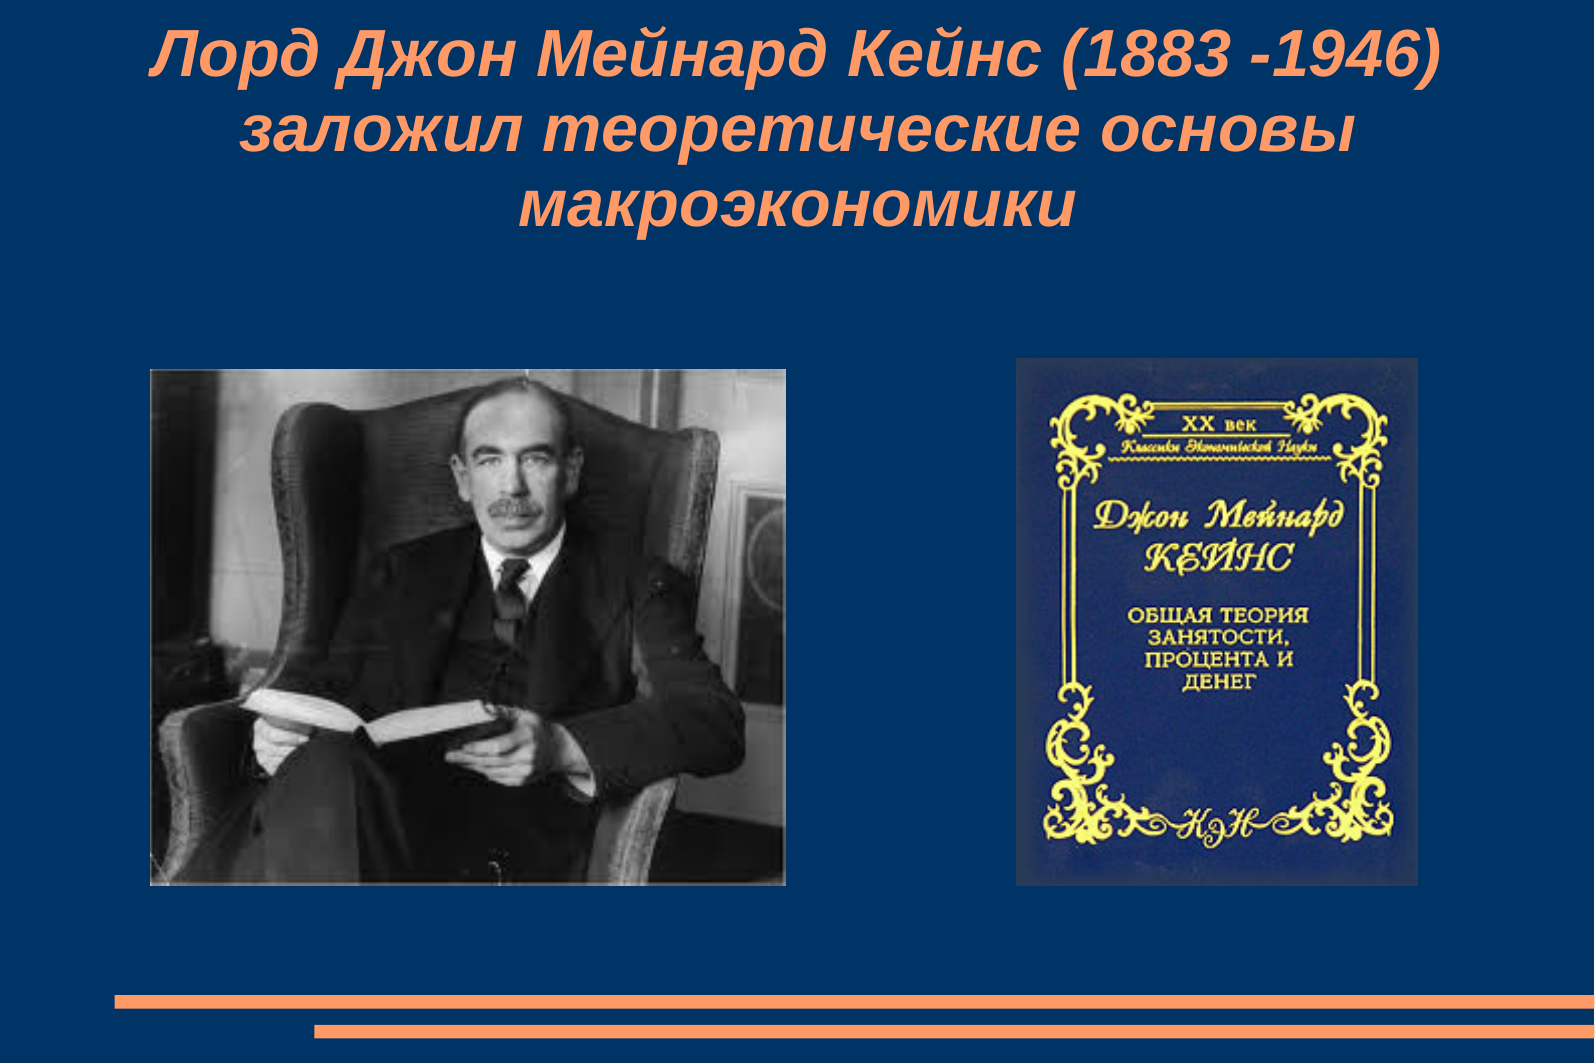

# Лорд Джон Мейнард Кейнс (1883 -1946) заложил теоретические основы макроэкономики